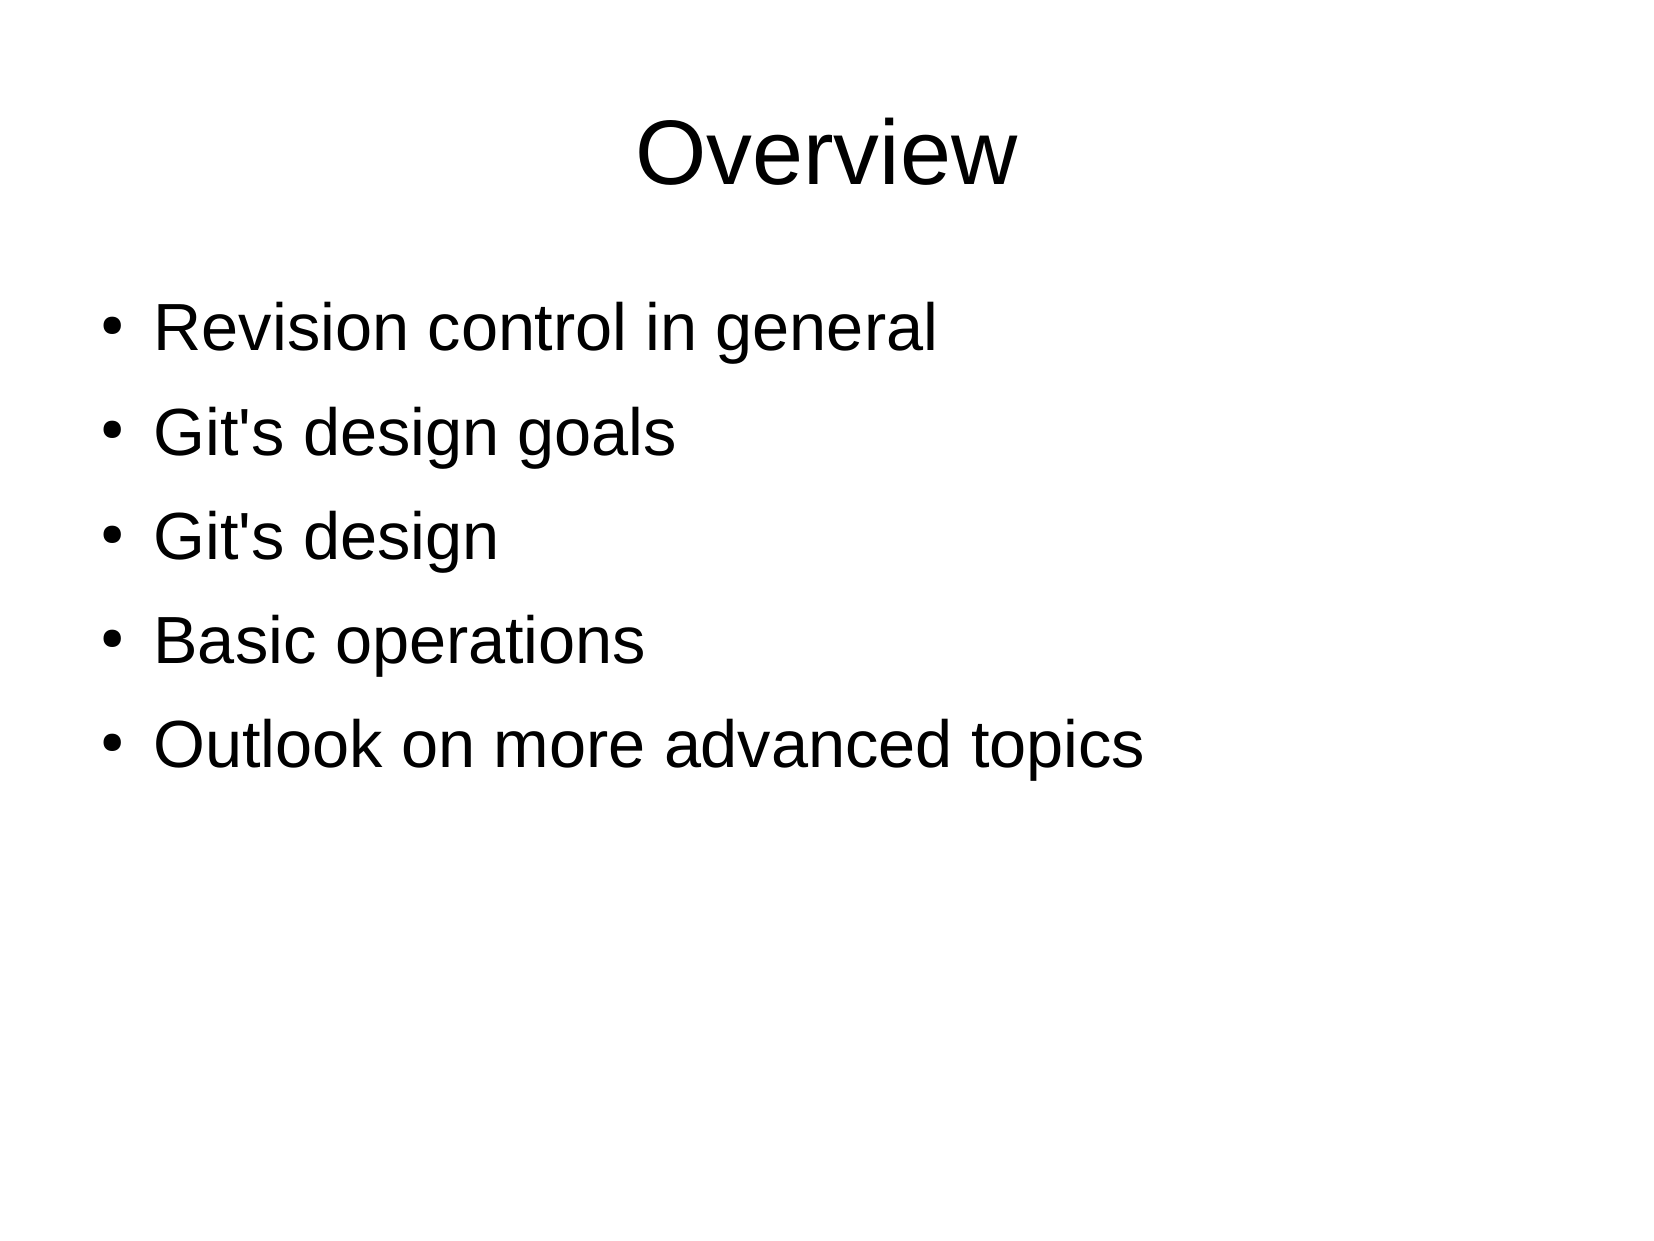

# Overview
Revision control in general
Git's design goals
Git's design
Basic operations
Outlook on more advanced topics